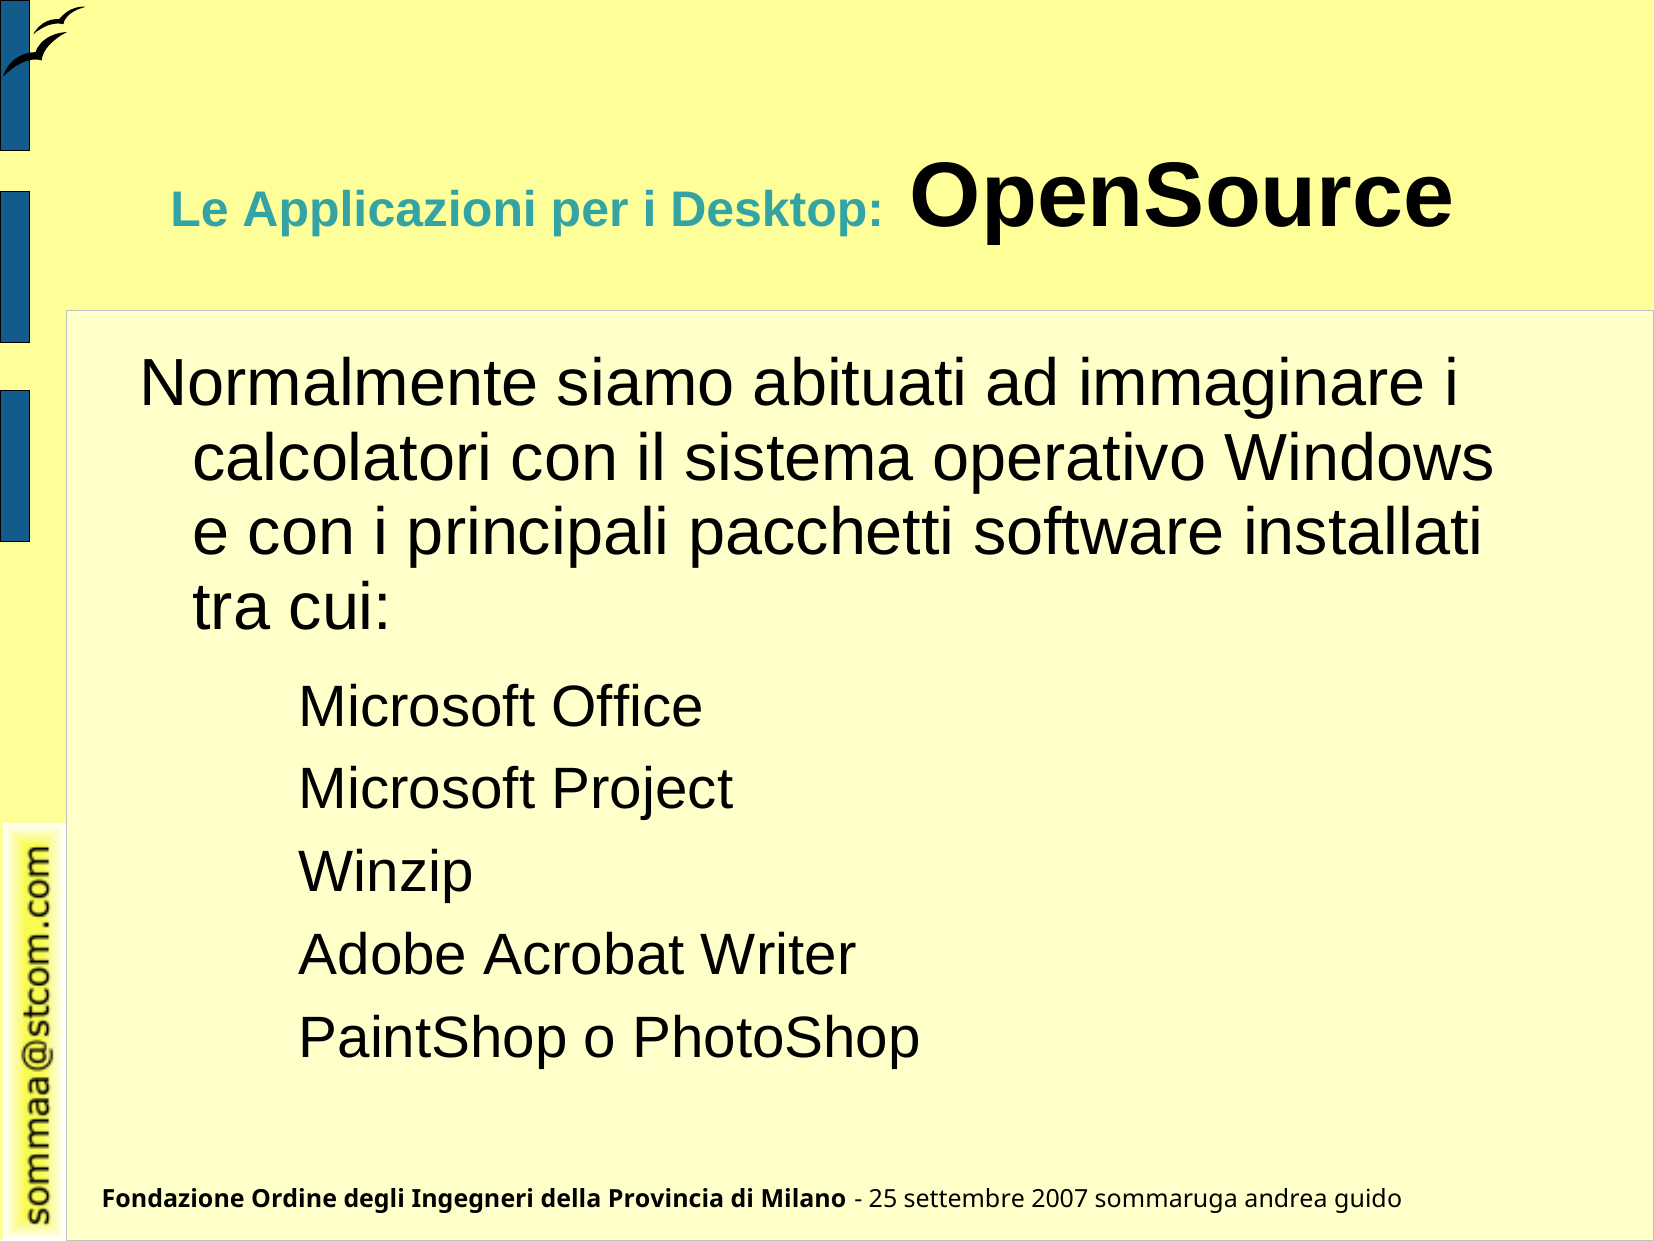

# Le Applicazioni per i Desktop: OpenSource
Normalmente siamo abituati ad immaginare i calcolatori con il sistema operativo Windows e con i principali pacchetti software installati tra cui:
Microsoft Office
Microsoft Project
Winzip
Adobe Acrobat Writer
PaintShop o PhotoShop